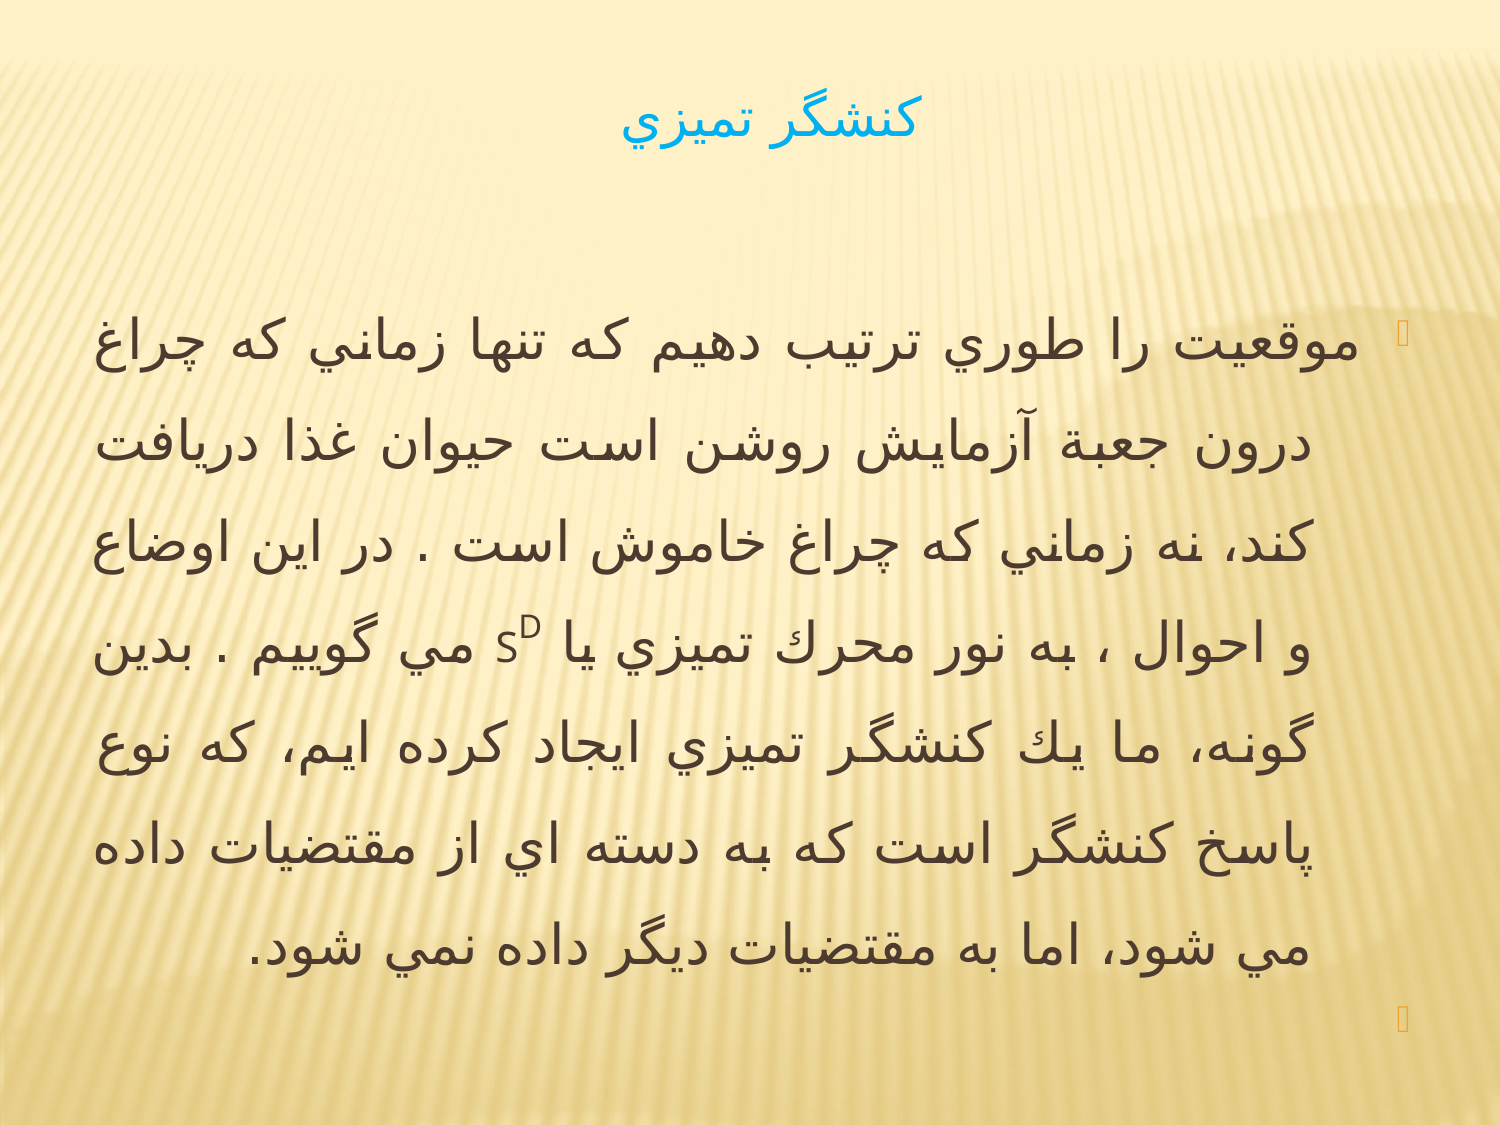

# كنشگر تميزي
موقعيت را طوري ترتيب دهيم كه تنها زماني كه چراغ درون جعبة آزمايش روشن است حيوان غذا دريافت كند، نه زماني كه چراغ خاموش است . در اين اوضاع و احوال ، به نور محرك تميزي يا SD مي گوييم . بدين گونه، ما يك كنشگر تميزي ايجاد كرده ايم، كه نوع پاسخ كنشگر است كه به دسته اي از مقتضيات داده مي شود، اما به مقتضيات ديگر داده نمي شود.